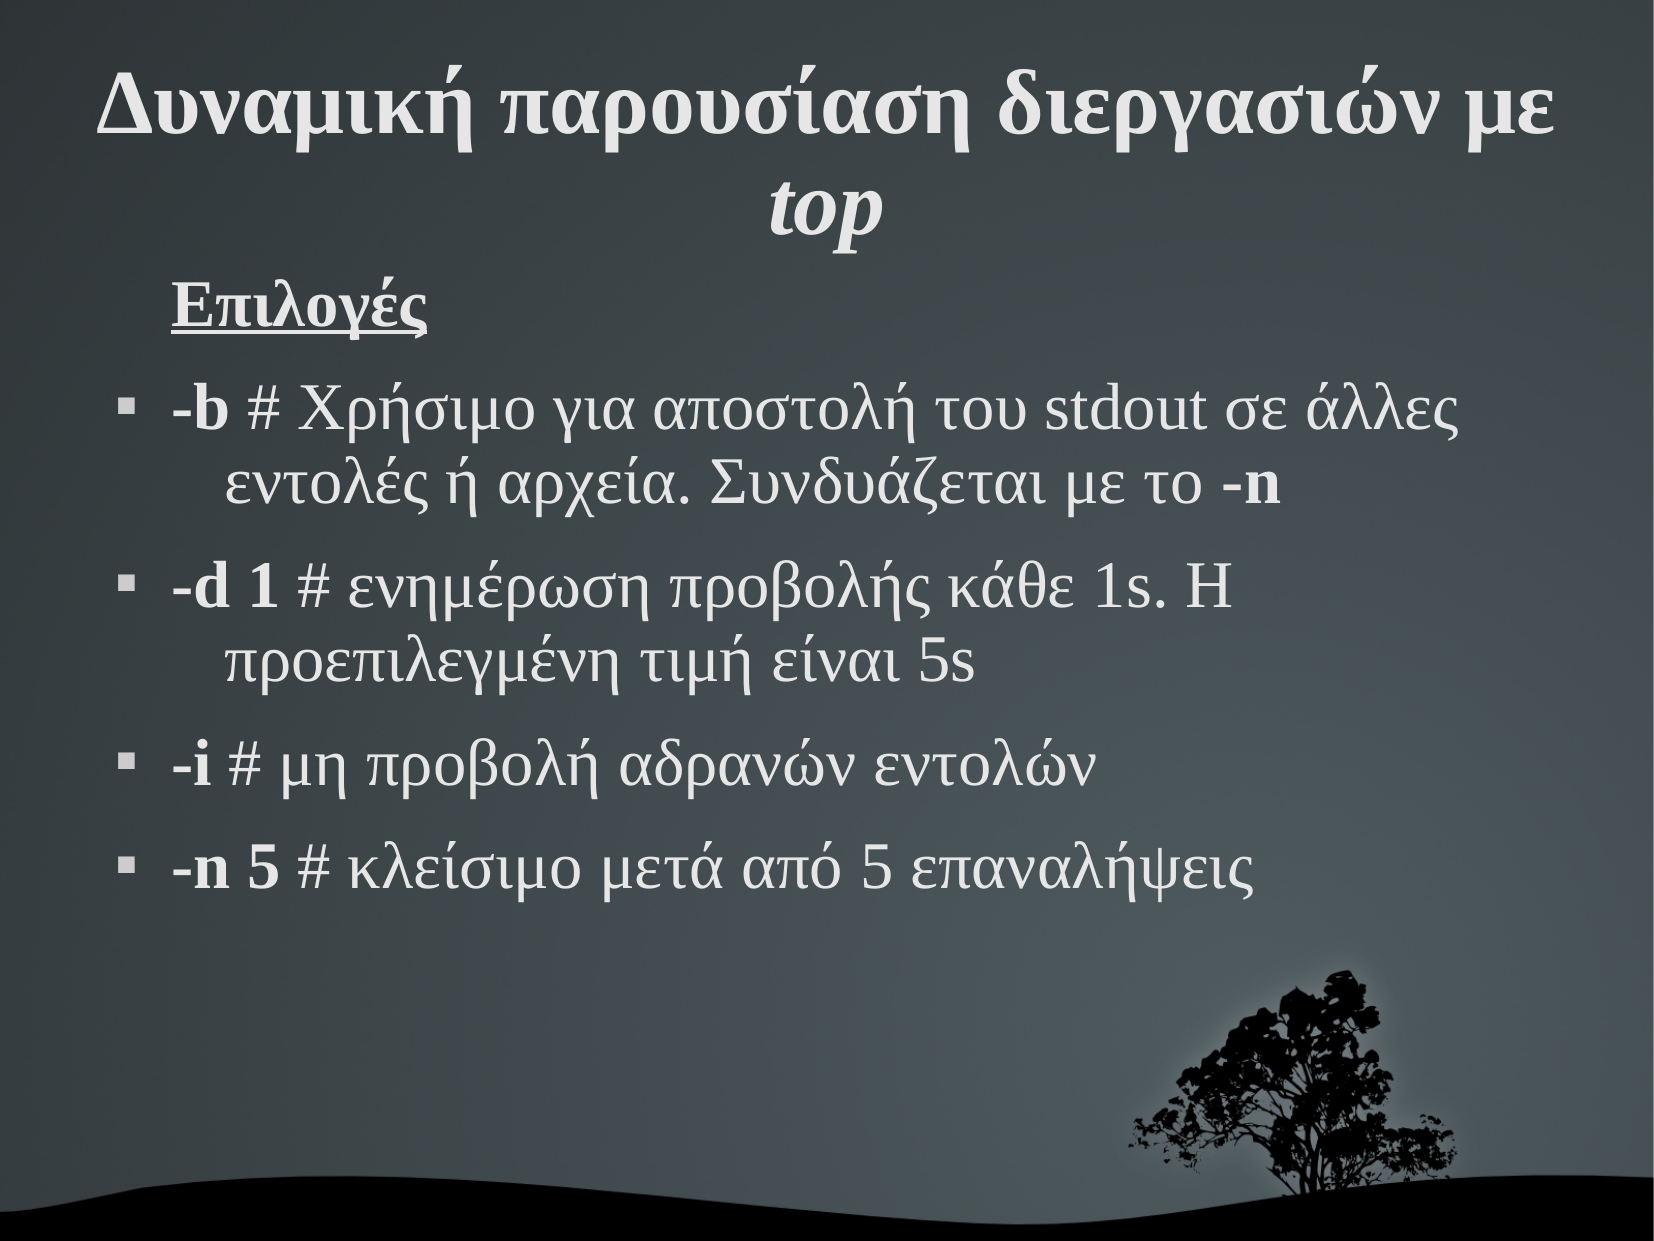

Δυναμική παρουσίαση διεργασιών με top
# Επιλογές
-b # Χρήσιμο για αποστολή του stdout σε άλλες εντολές ή αρχεία. Συνδυάζεται με το -n
-d 1 # ενημέρωση προβολής κάθε 1s. Η προεπιλεγμένη τιμή είναι 5s
-i # μη προβολή αδρανών εντολών
-n 5 # κλείσιμο μετά από 5 επαναλήψεις